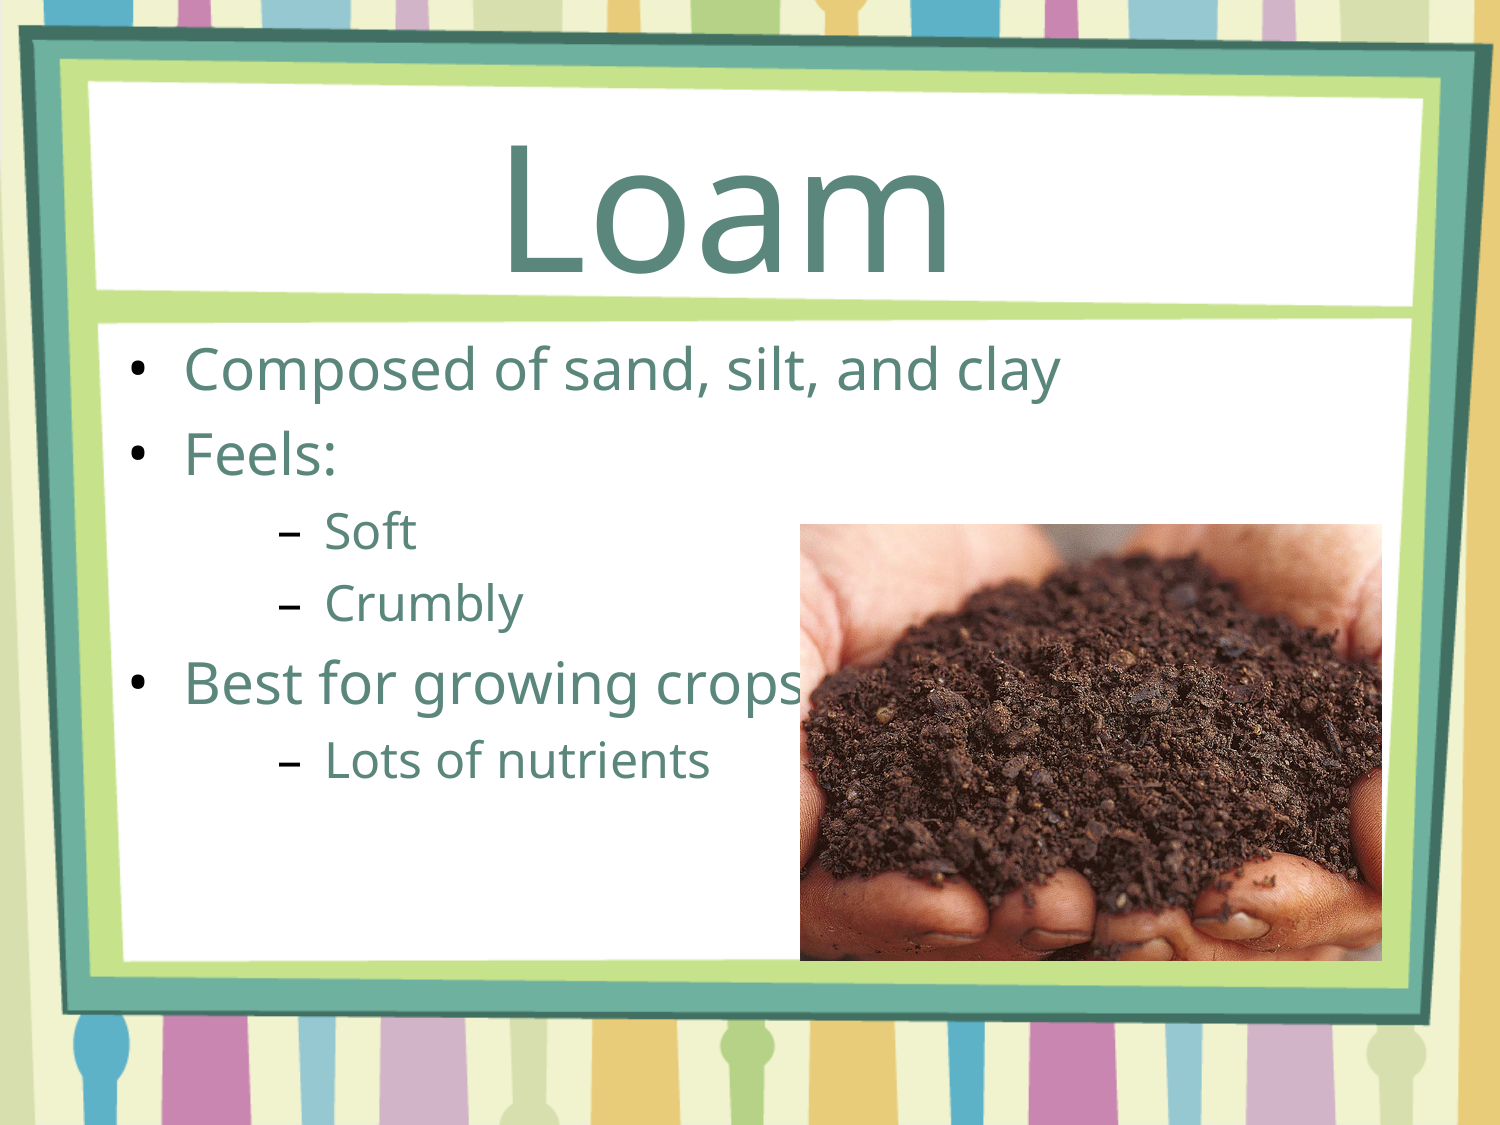

# Loam
Composed of sand, silt, and clay
Feels:
Soft
Crumbly
Best for growing crops
Lots of nutrients